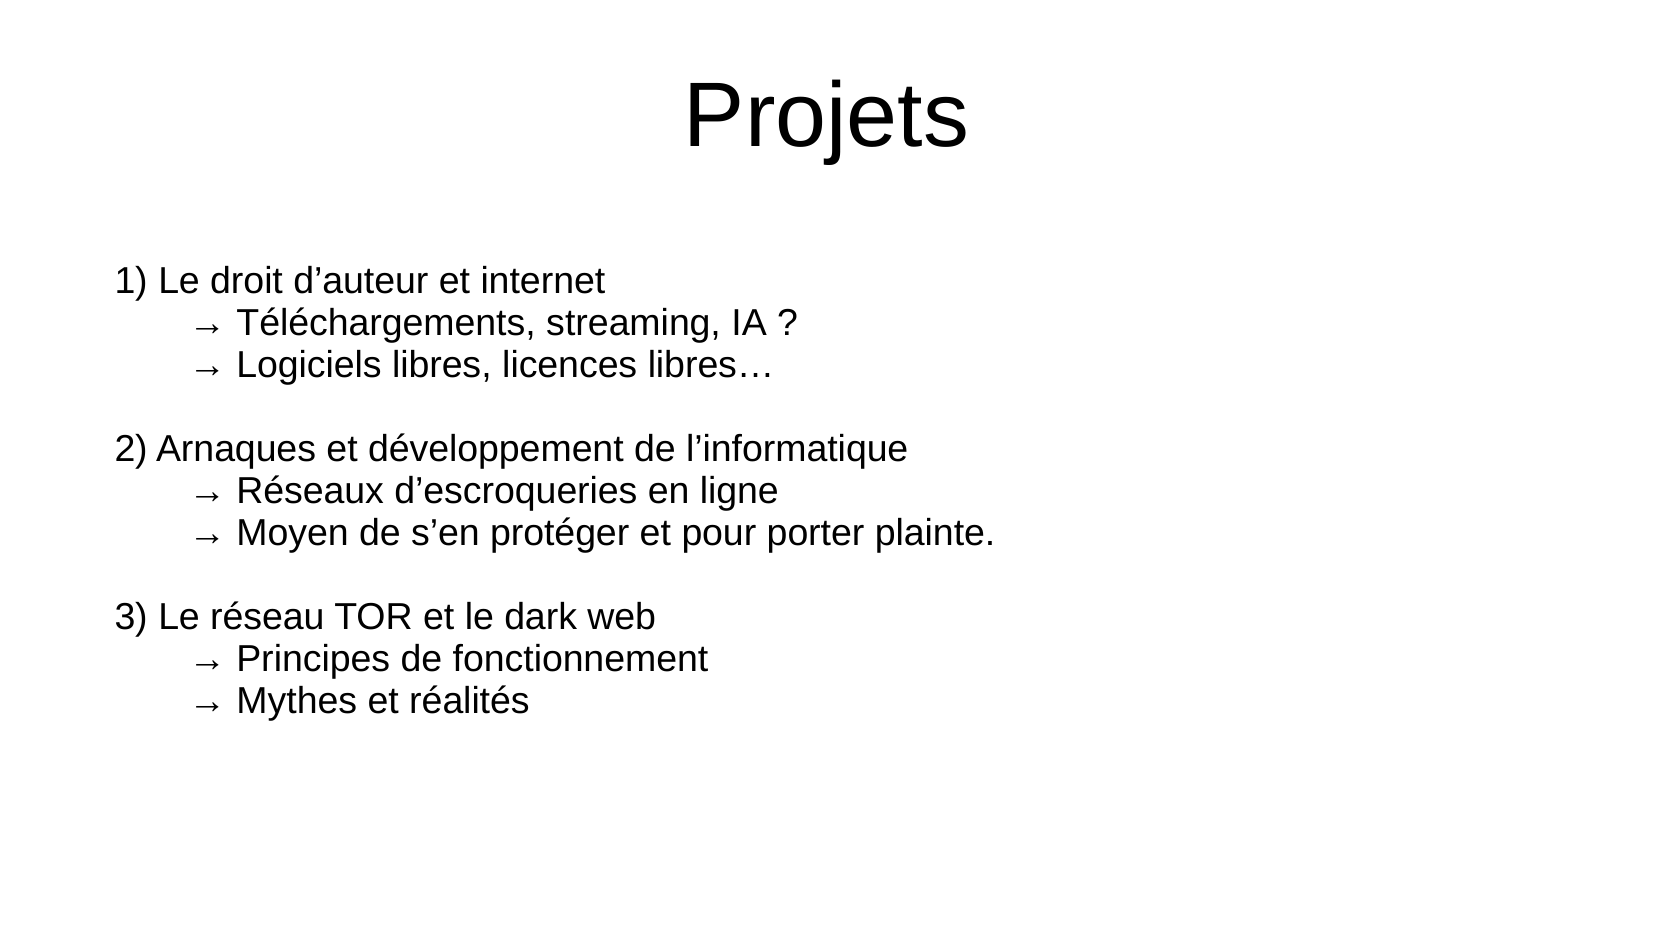

# Projets
1) Le droit d’auteur et internet
	→ Téléchargements, streaming, IA ?
	→ Logiciels libres, licences libres…
2) Arnaques et développement de l’informatique
	→ Réseaux d’escroqueries en ligne
	→ Moyen de s’en protéger et pour porter plainte.
3) Le réseau TOR et le dark web
	→ Principes de fonctionnement
	→ Mythes et réalités